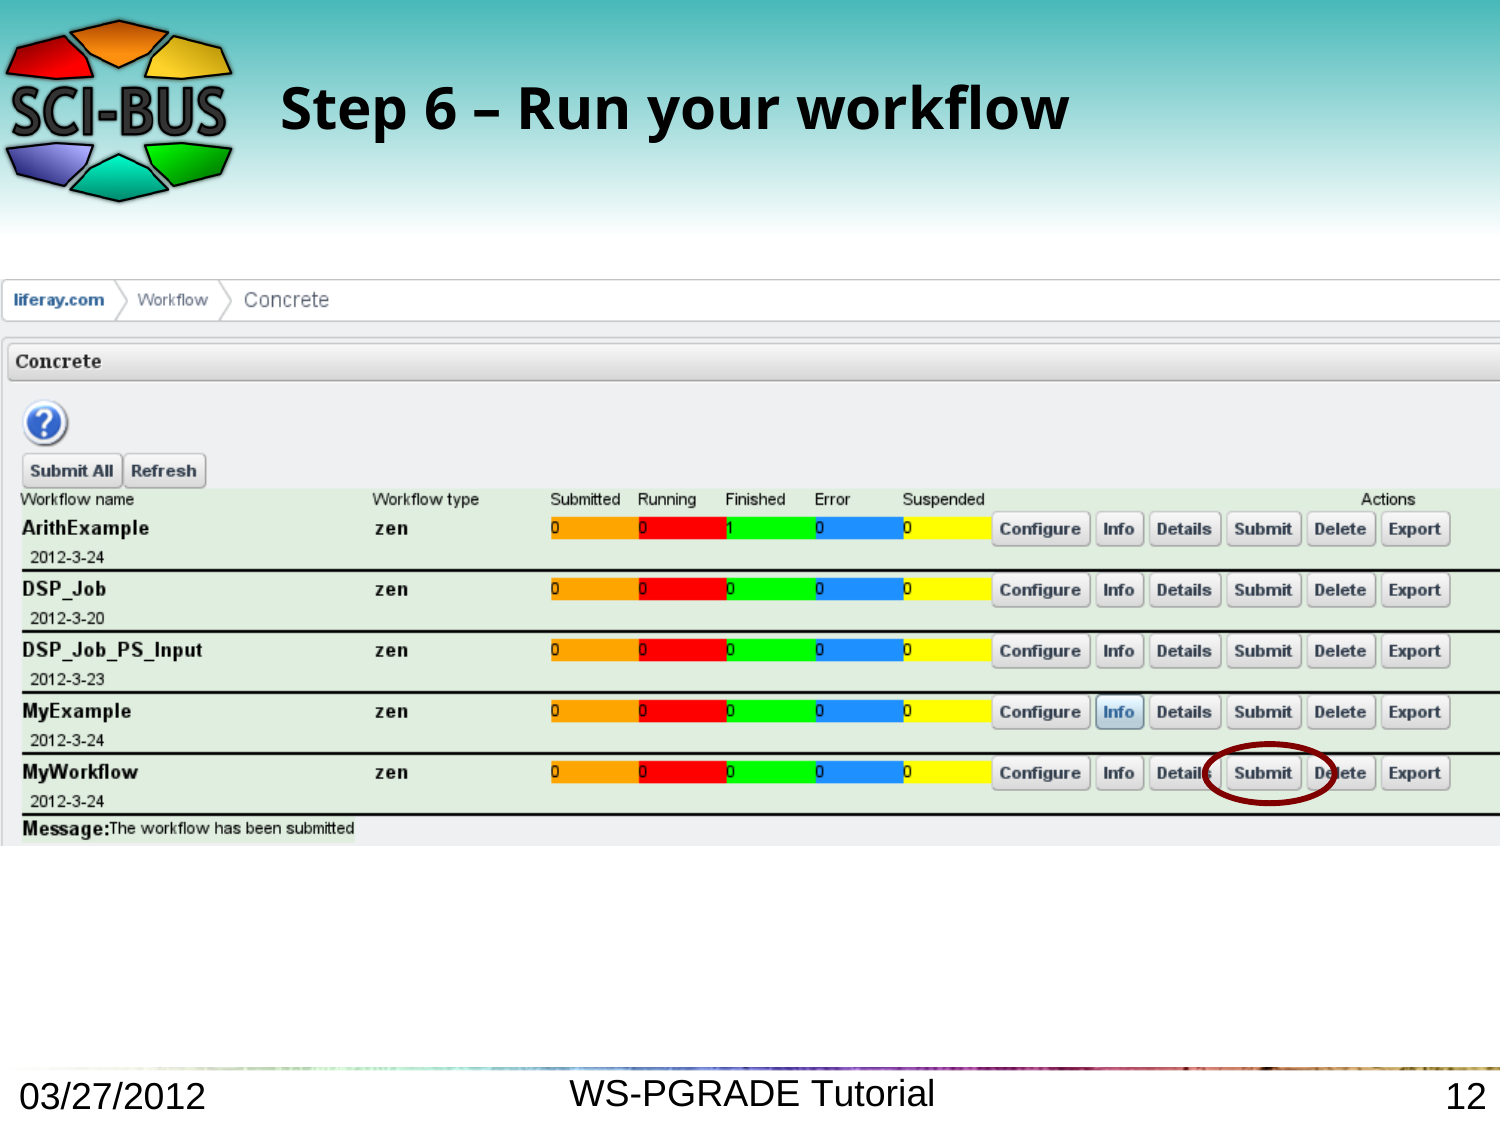

# Step 6 – Run your workflow
Footer
5/29/2006
12